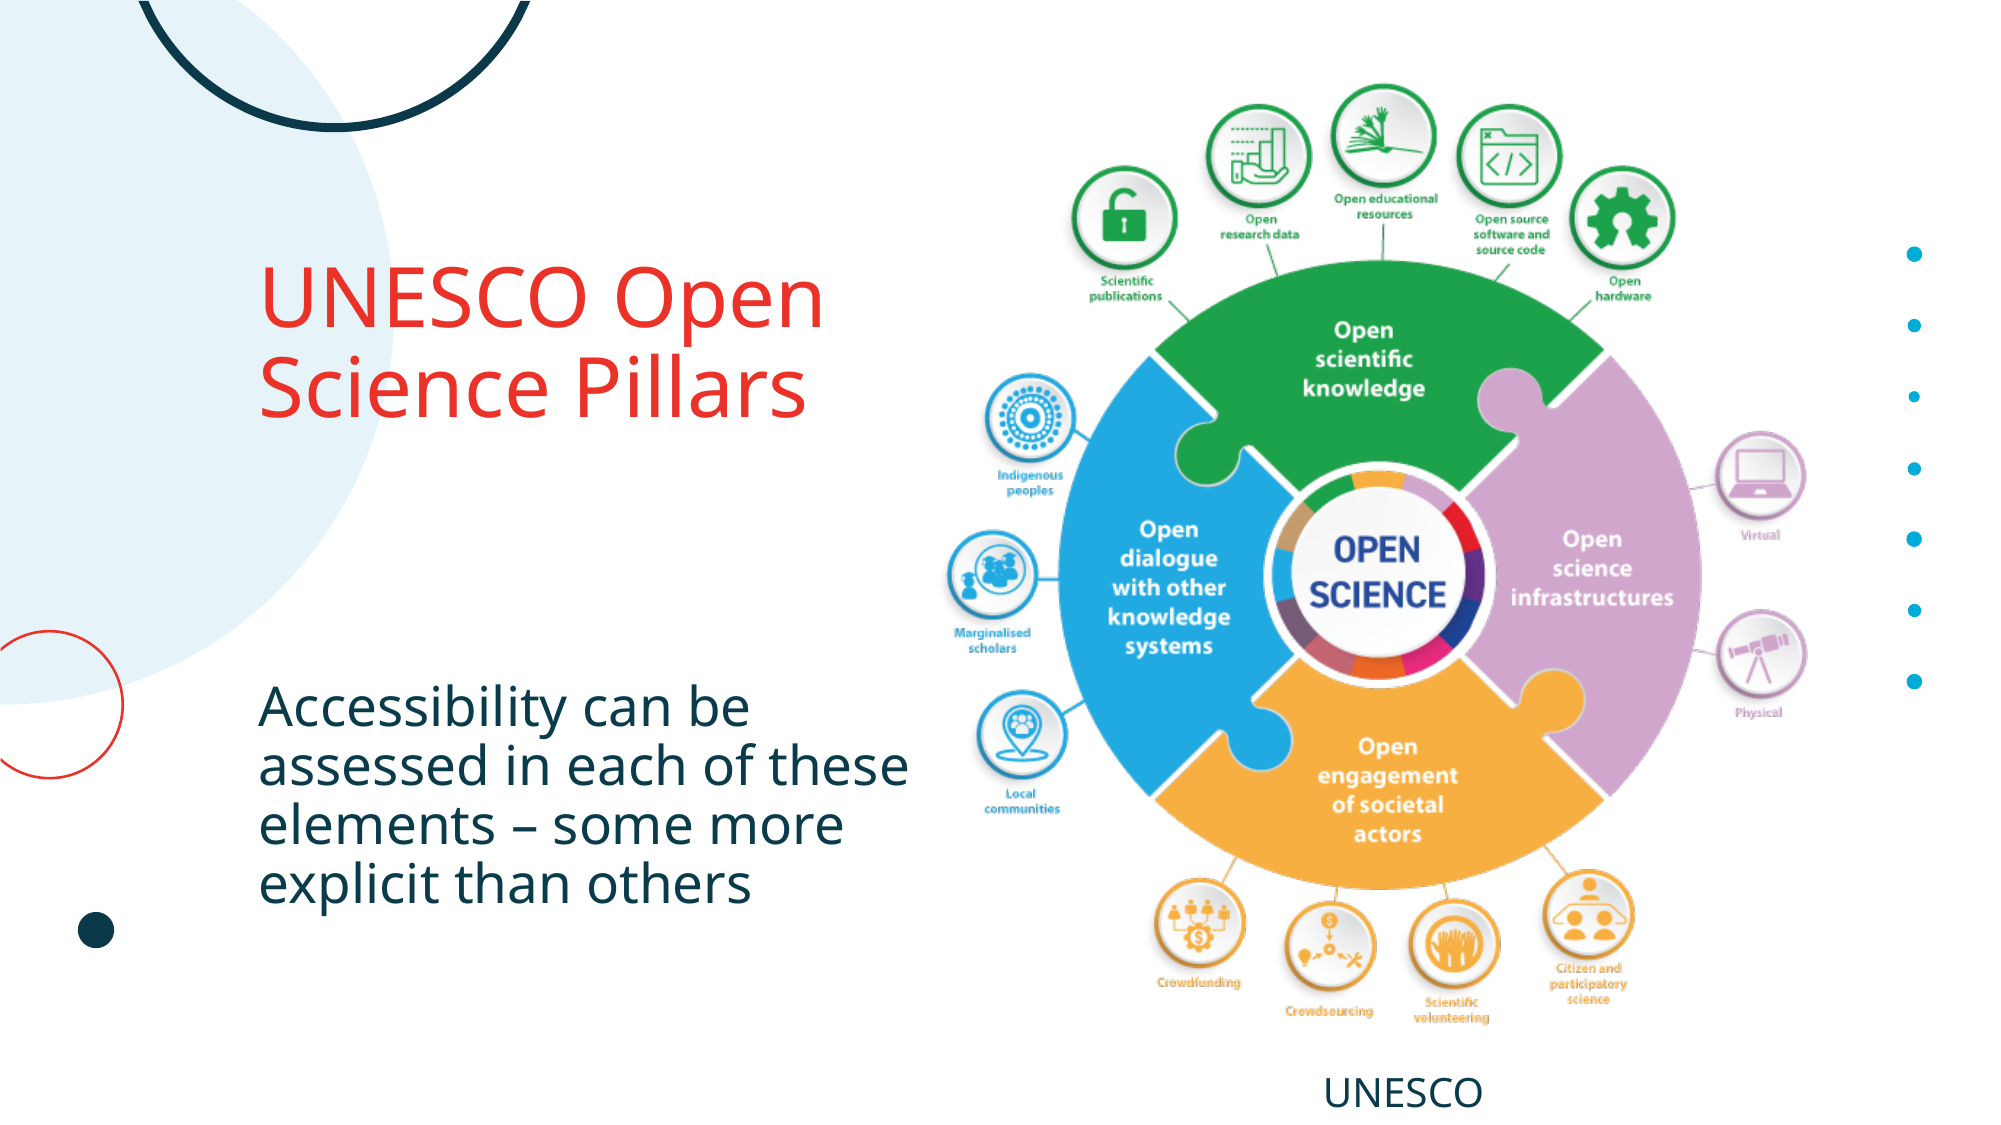

# UNESCO Open Science Pillars
Accessibility can be assessed in each of these elements – some more explicit than others
UNESCO